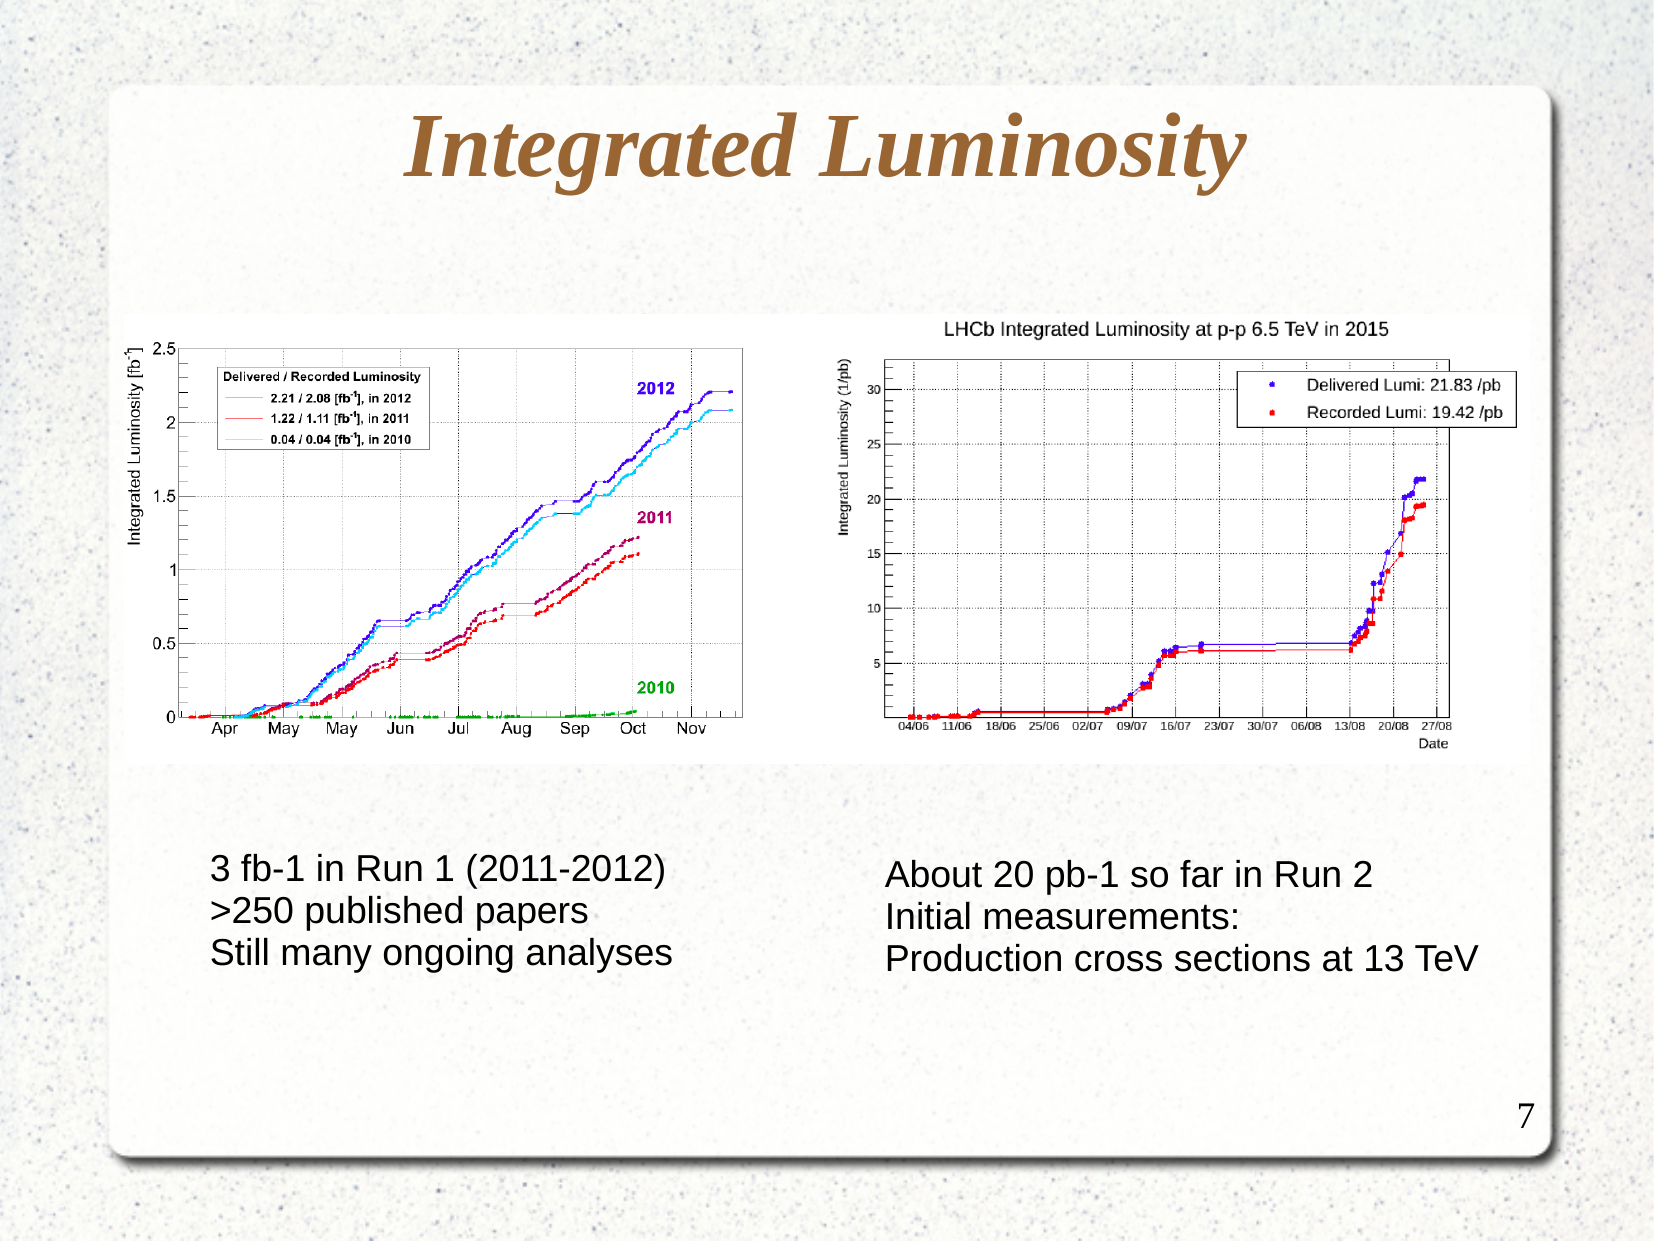

# Integrated Luminosity
3 fb-1 in Run 1 (2011-2012)
>250 published papers
Still many ongoing analyses
About 20 pb-1 so far in Run 2
Initial measurements:
Production cross sections at 13 TeV
7